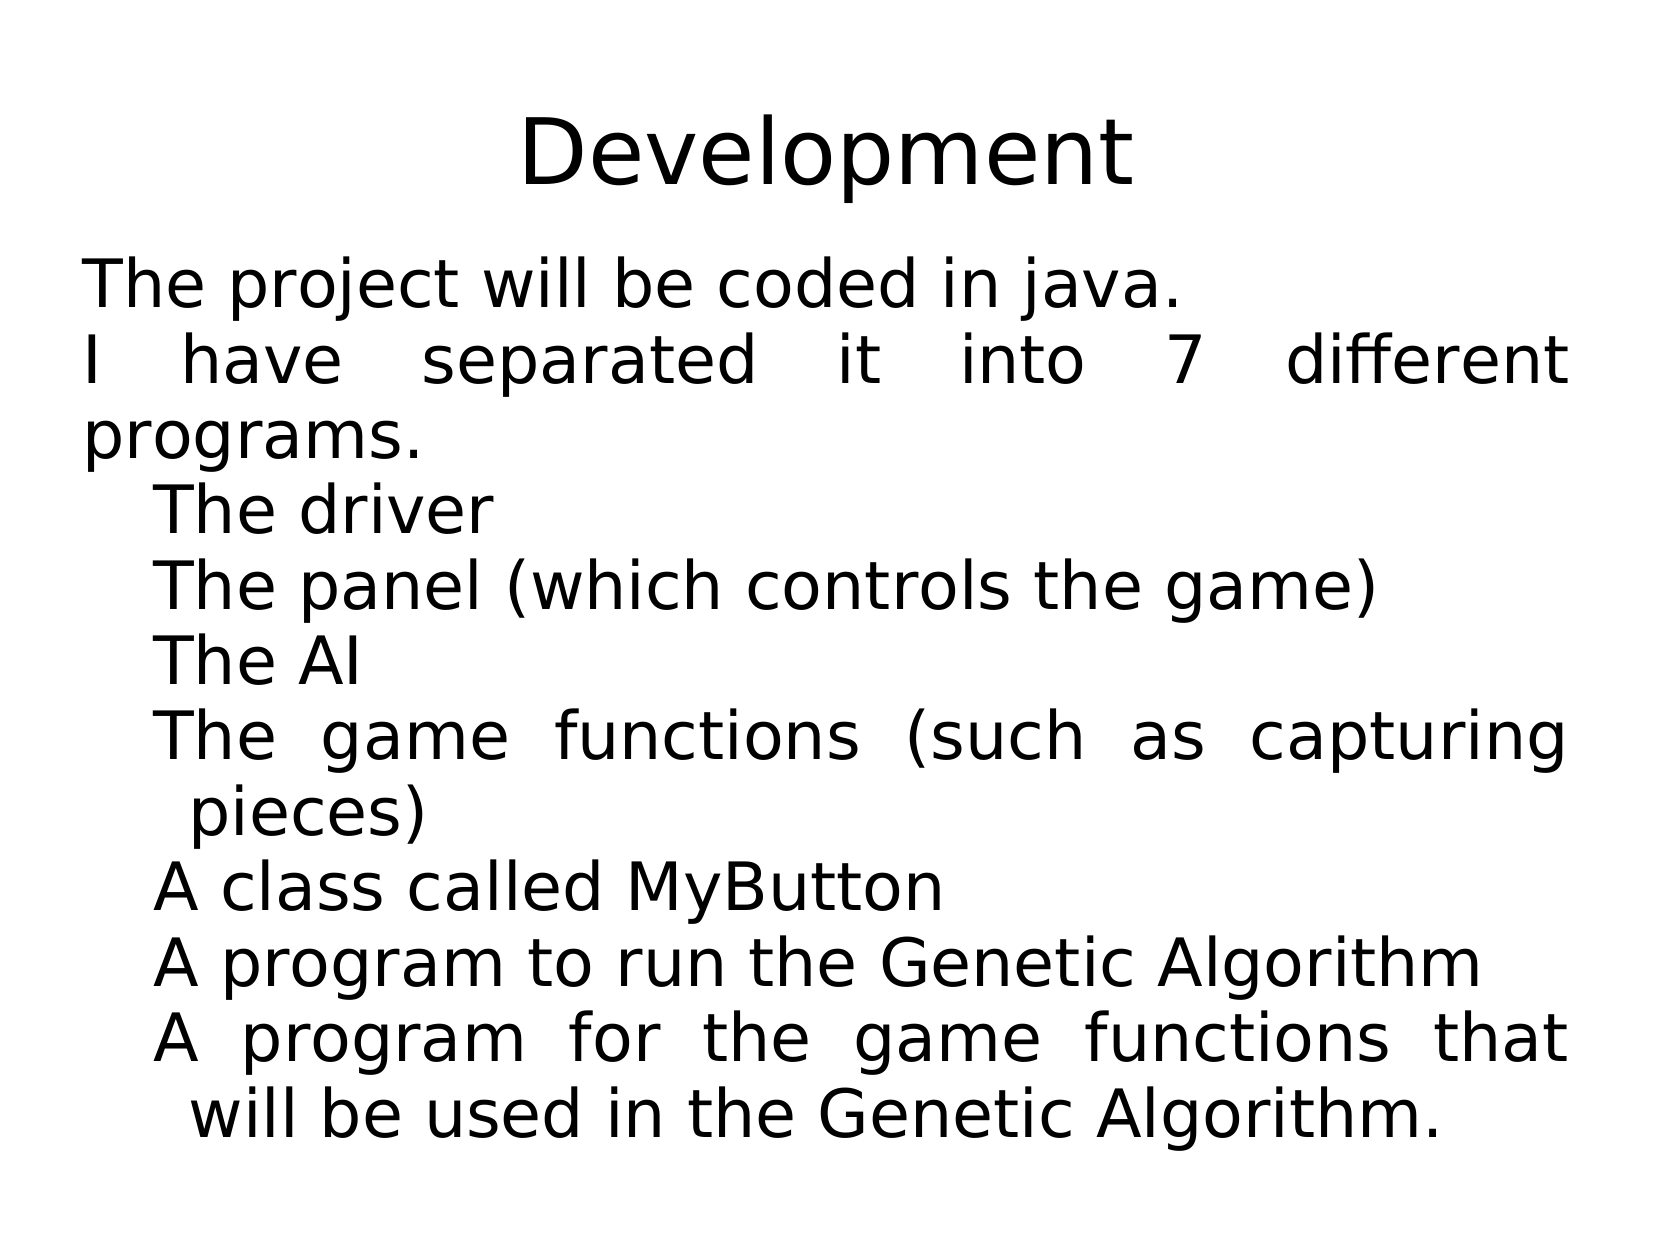

# Development
The project will be coded in java.
I have separated it into 7 different programs.
The driver
The panel (which controls the game)
The AI
The game functions (such as capturing pieces)
A class called MyButton
A program to run the Genetic Algorithm
A program for the game functions that will be used in the Genetic Algorithm.